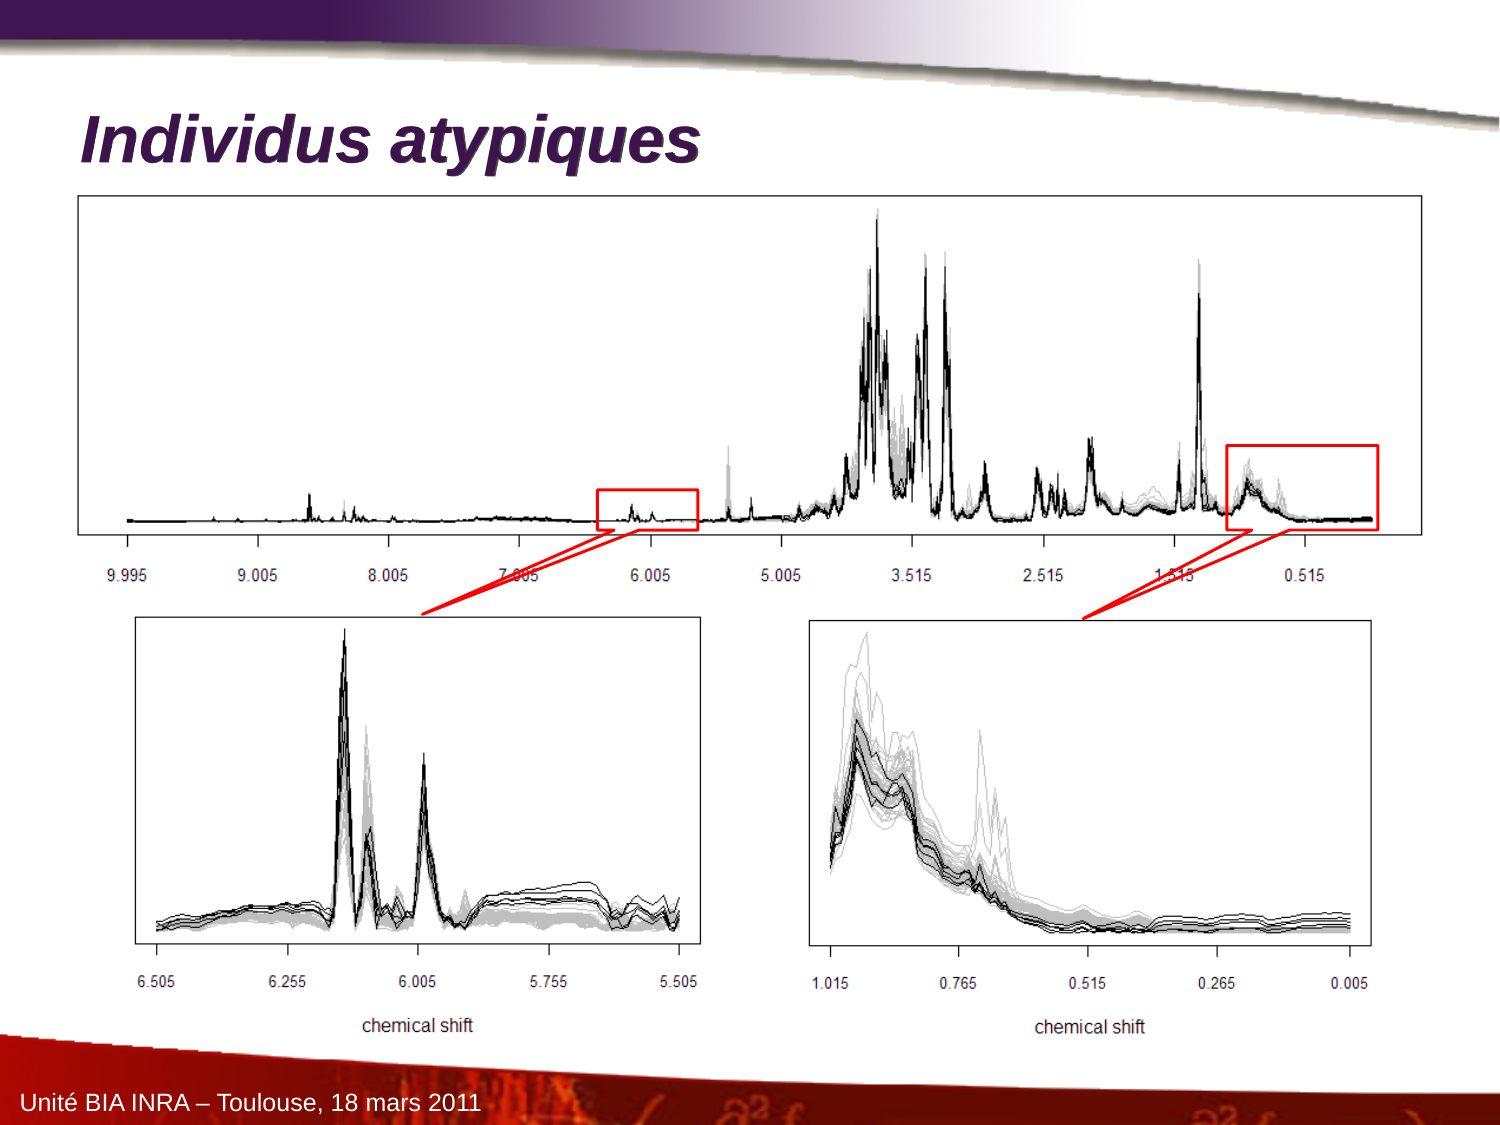

Individus atypiques
# Spectres atypiques
Analyse de la variance fonctionnelle
Extraction de biomarqueurs et classification